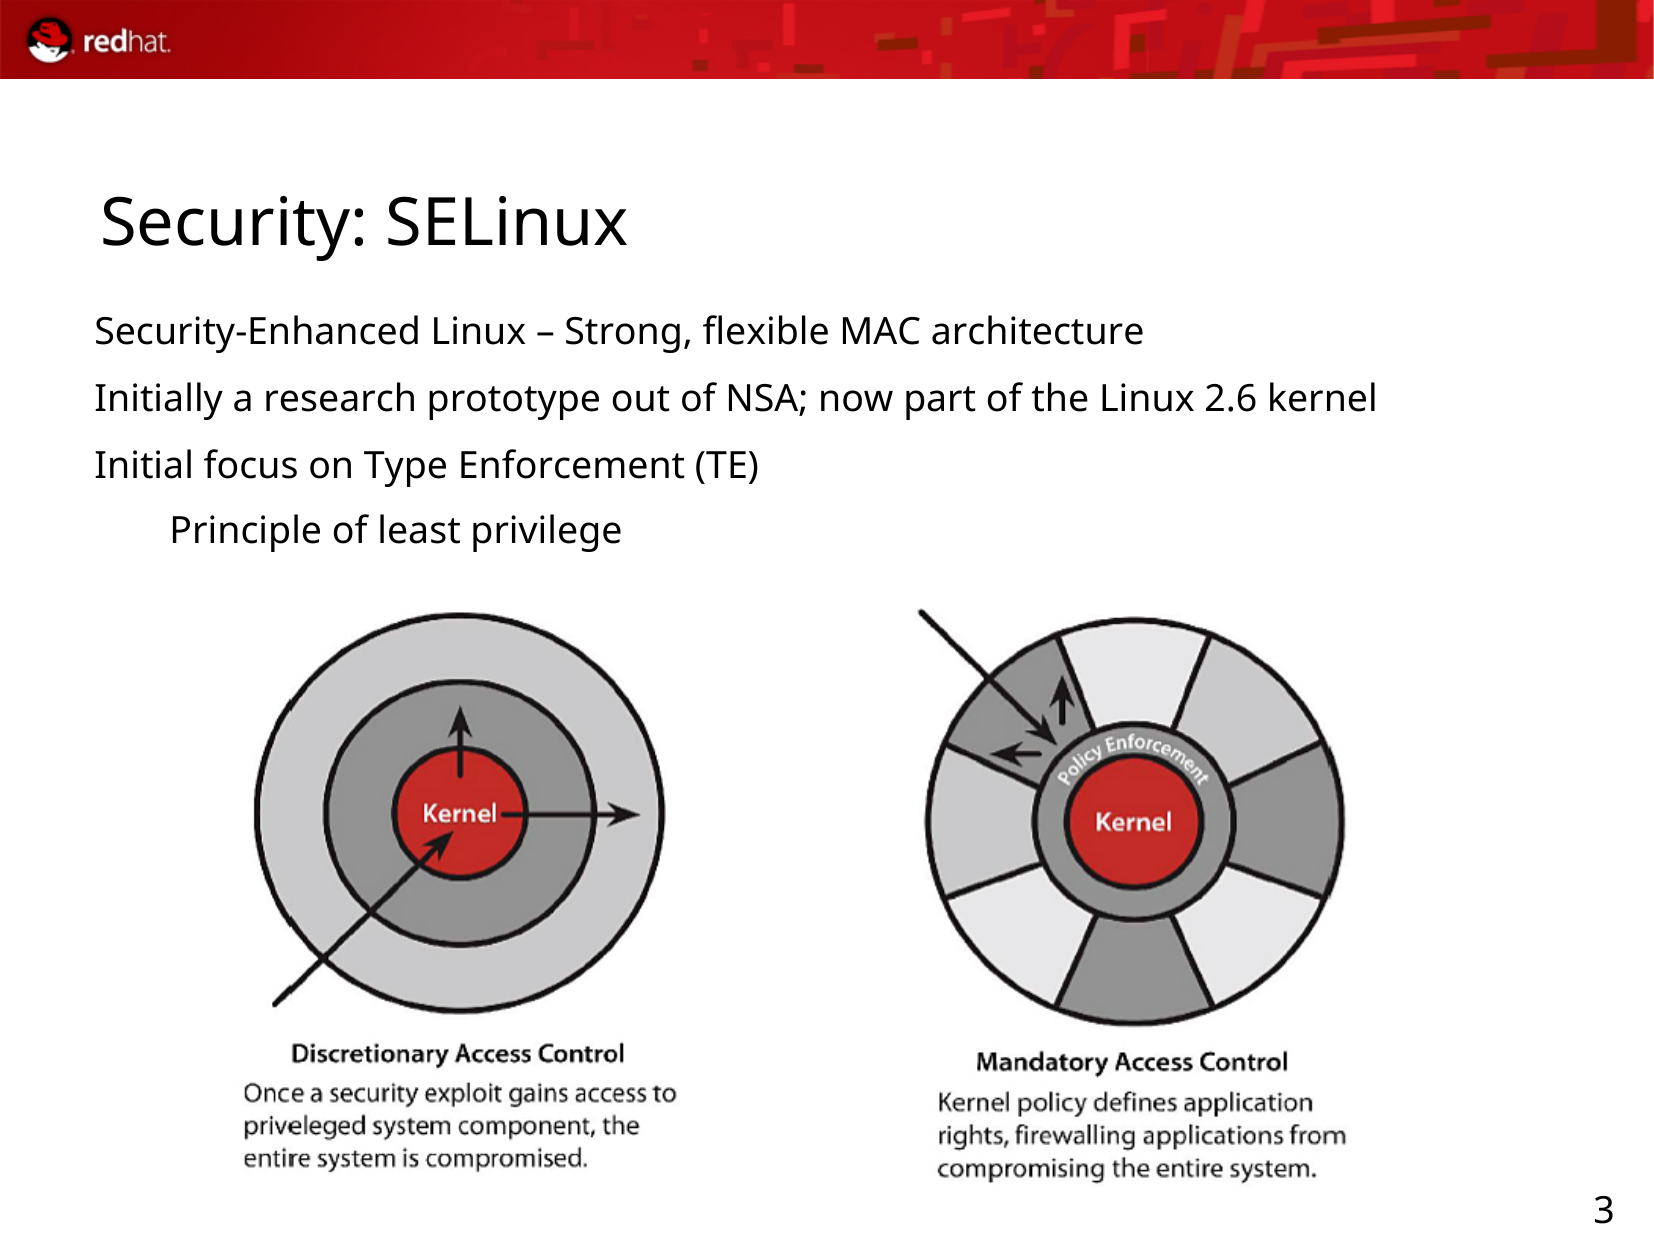

# Security: SELinux
Security-Enhanced Linux – Strong, flexible MAC architecture
Initially a research prototype out of NSA; now part of the Linux 2.6 kernel
Initial focus on Type Enforcement (TE)
Principle of least privilege